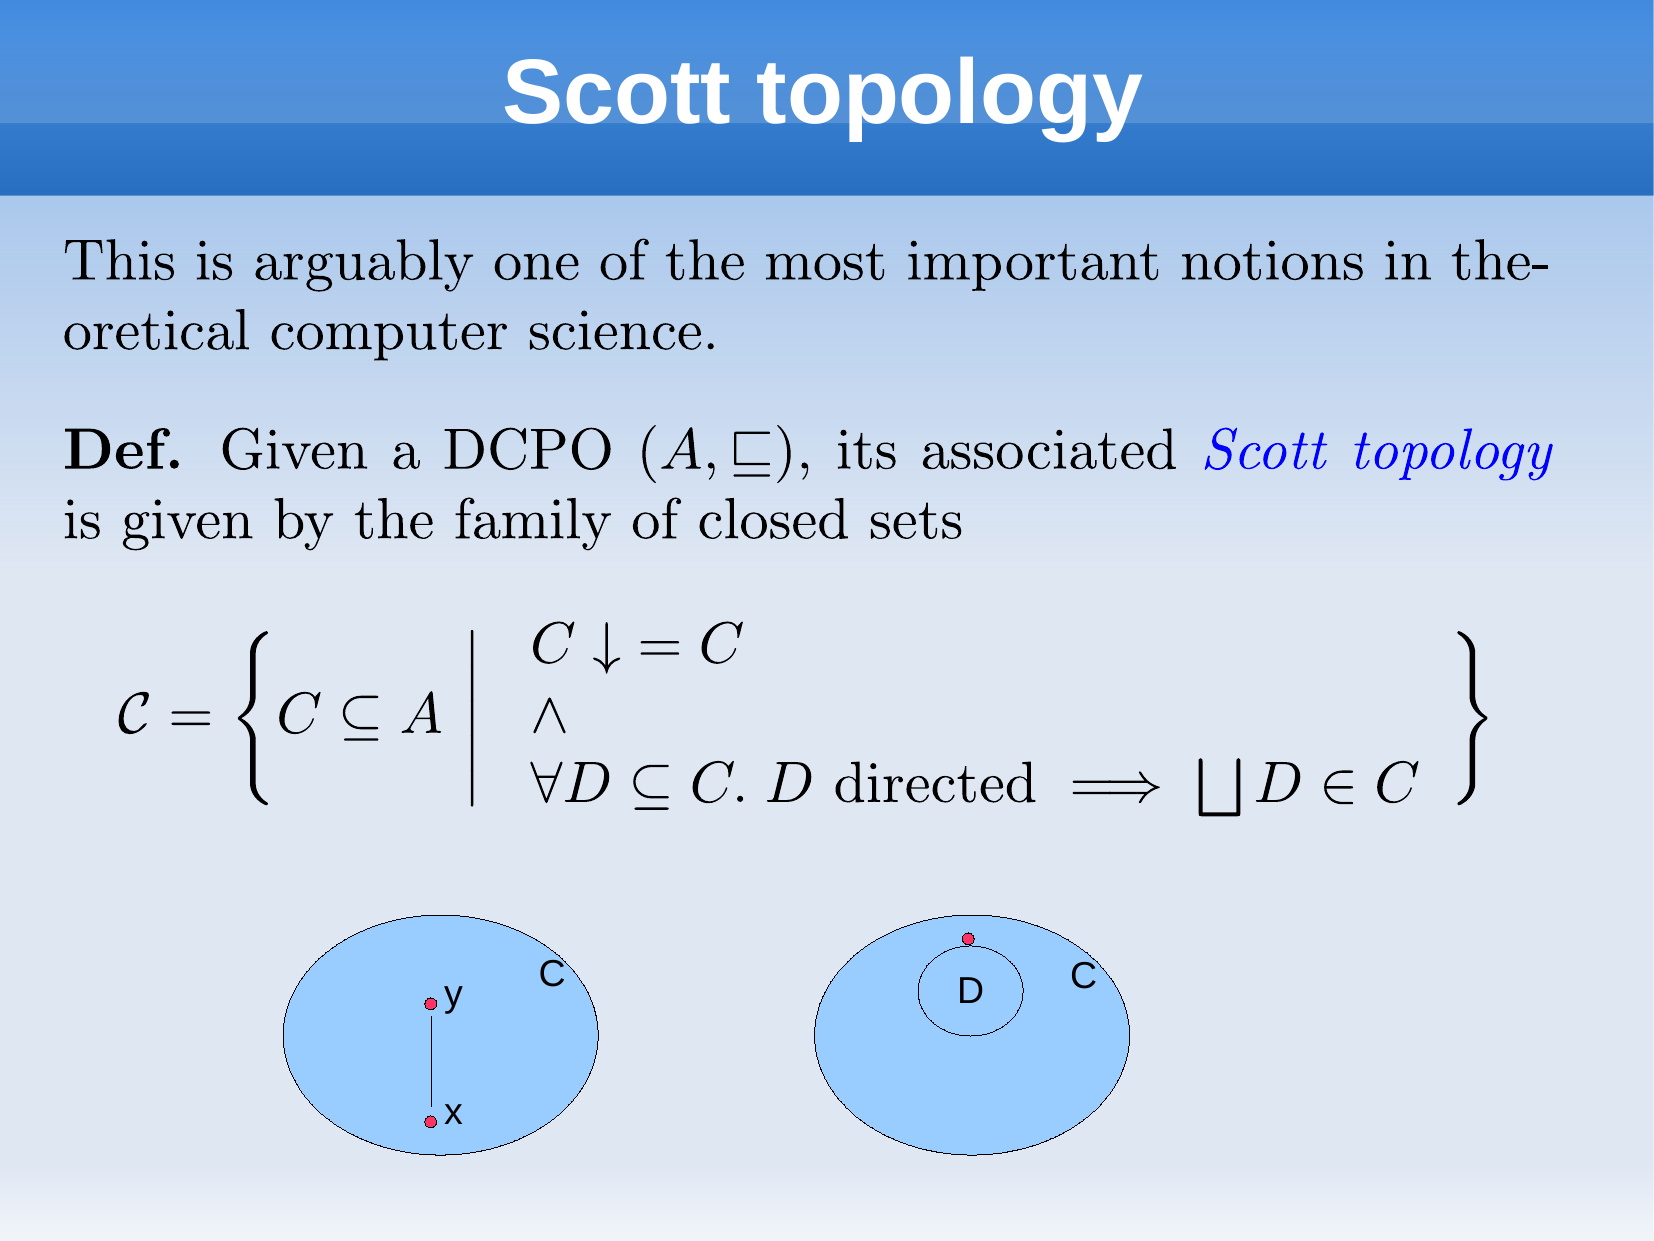

# Scott topology
C
D
C
y
x